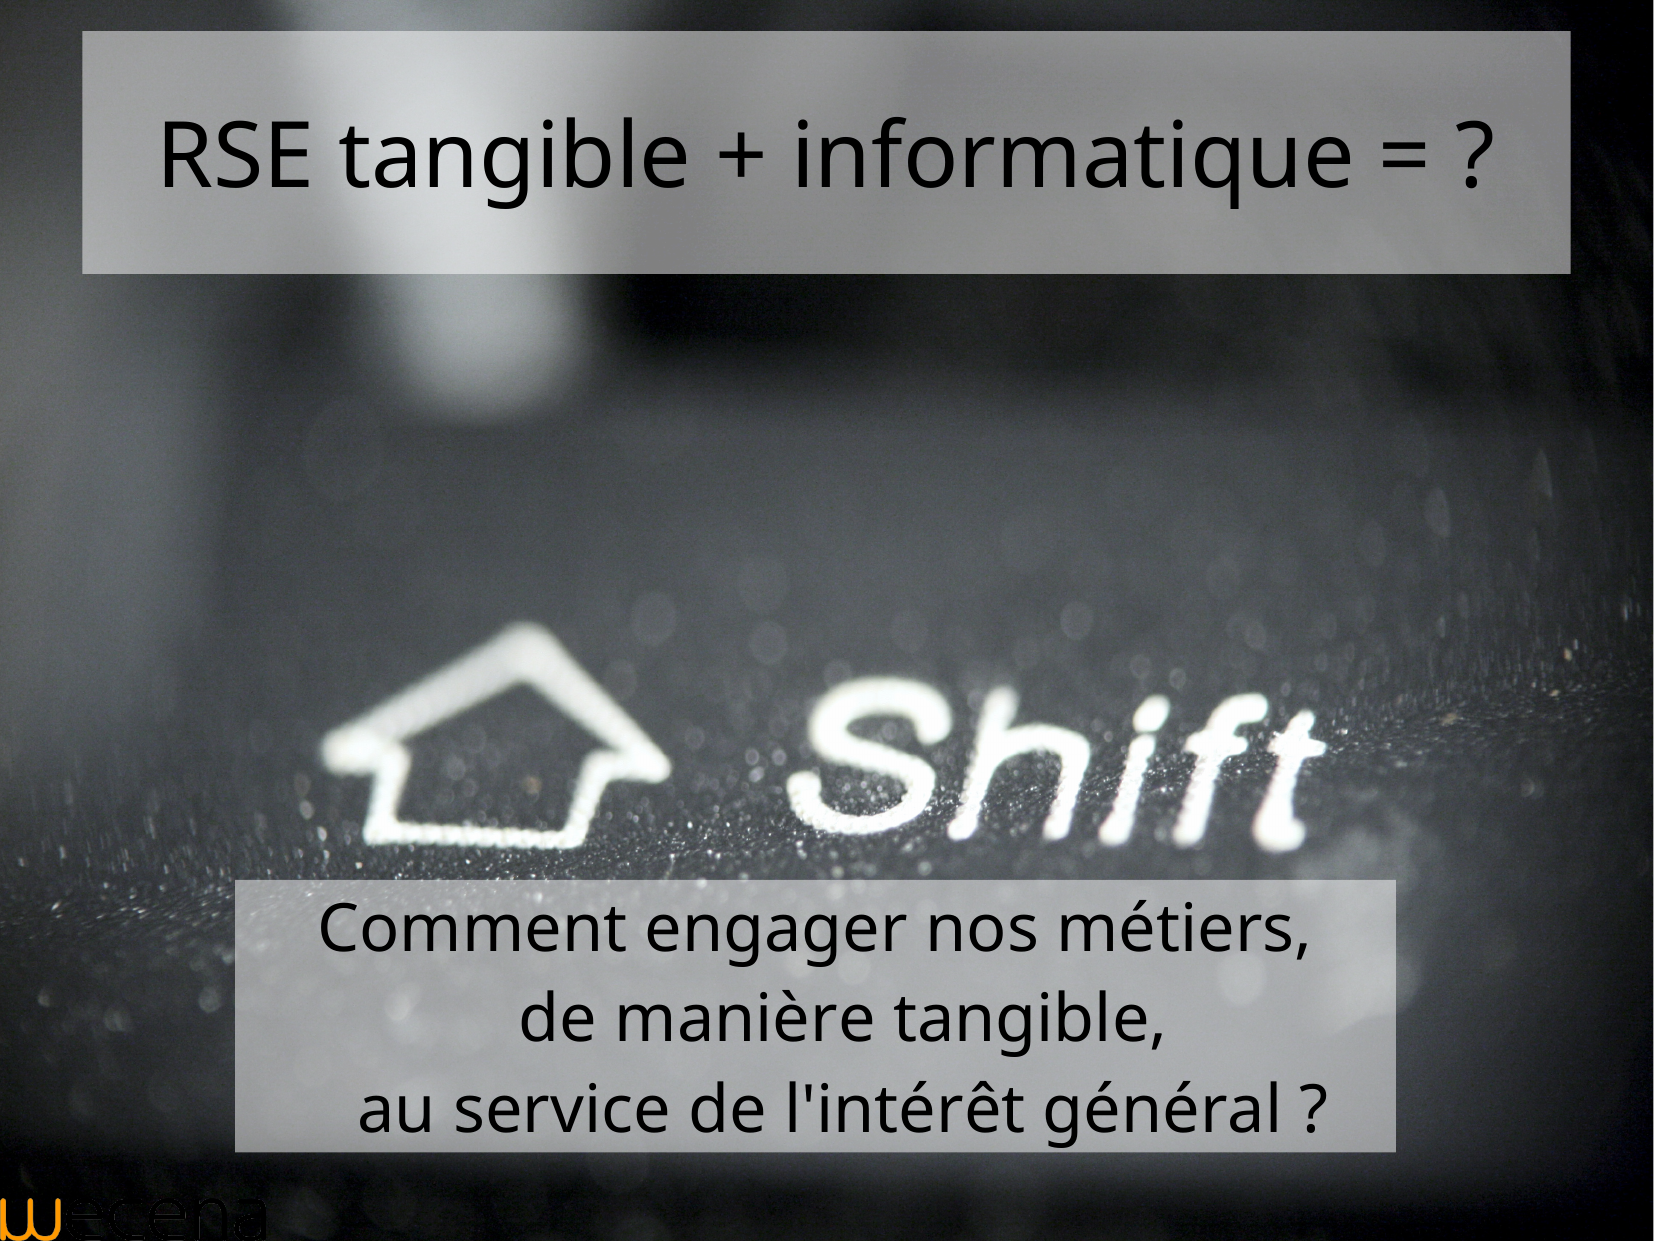

# RSE tangible + informatique = ?
Comment engager nos métiers,
de manière tangible,
au service de l'intérêt général ?